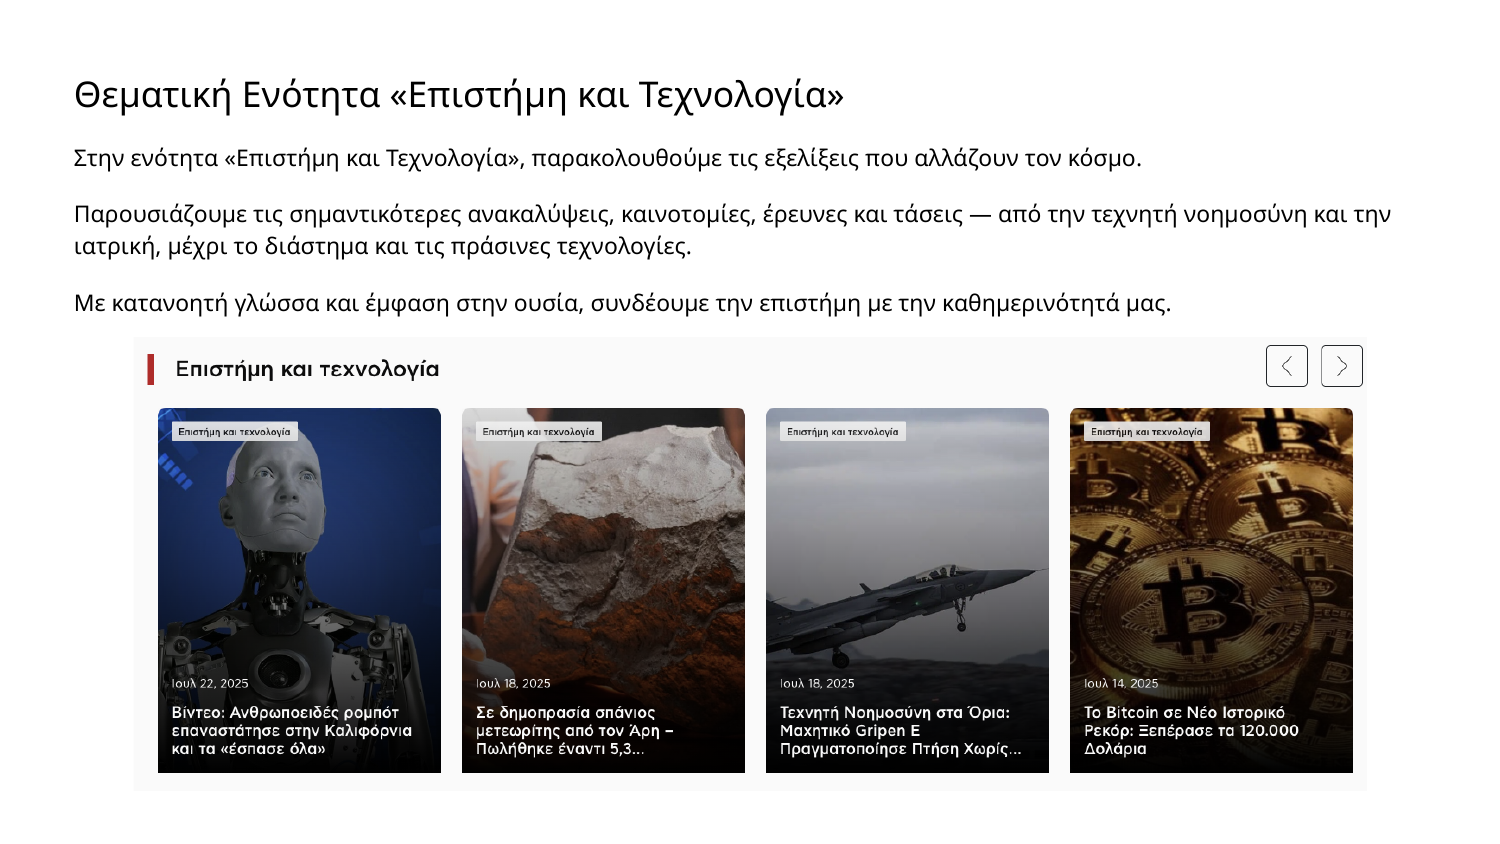

Θεματική Ενότητα «Επιστήμη και Τεχνολογία»
Στην ενότητα «Επιστήμη και Τεχνολογία», παρακολουθούμε τις εξελίξεις που αλλάζουν τον κόσμο.
Παρουσιάζουμε τις σημαντικότερες ανακαλύψεις, καινοτομίες, έρευνες και τάσεις — από την τεχνητή νοημοσύνη και την ιατρική, μέχρι το διάστημα και τις πράσινες τεχνολογίες.
Με κατανοητή γλώσσα και έμφαση στην ουσία, συνδέουμε την επιστήμη με την καθημερινότητά μας.